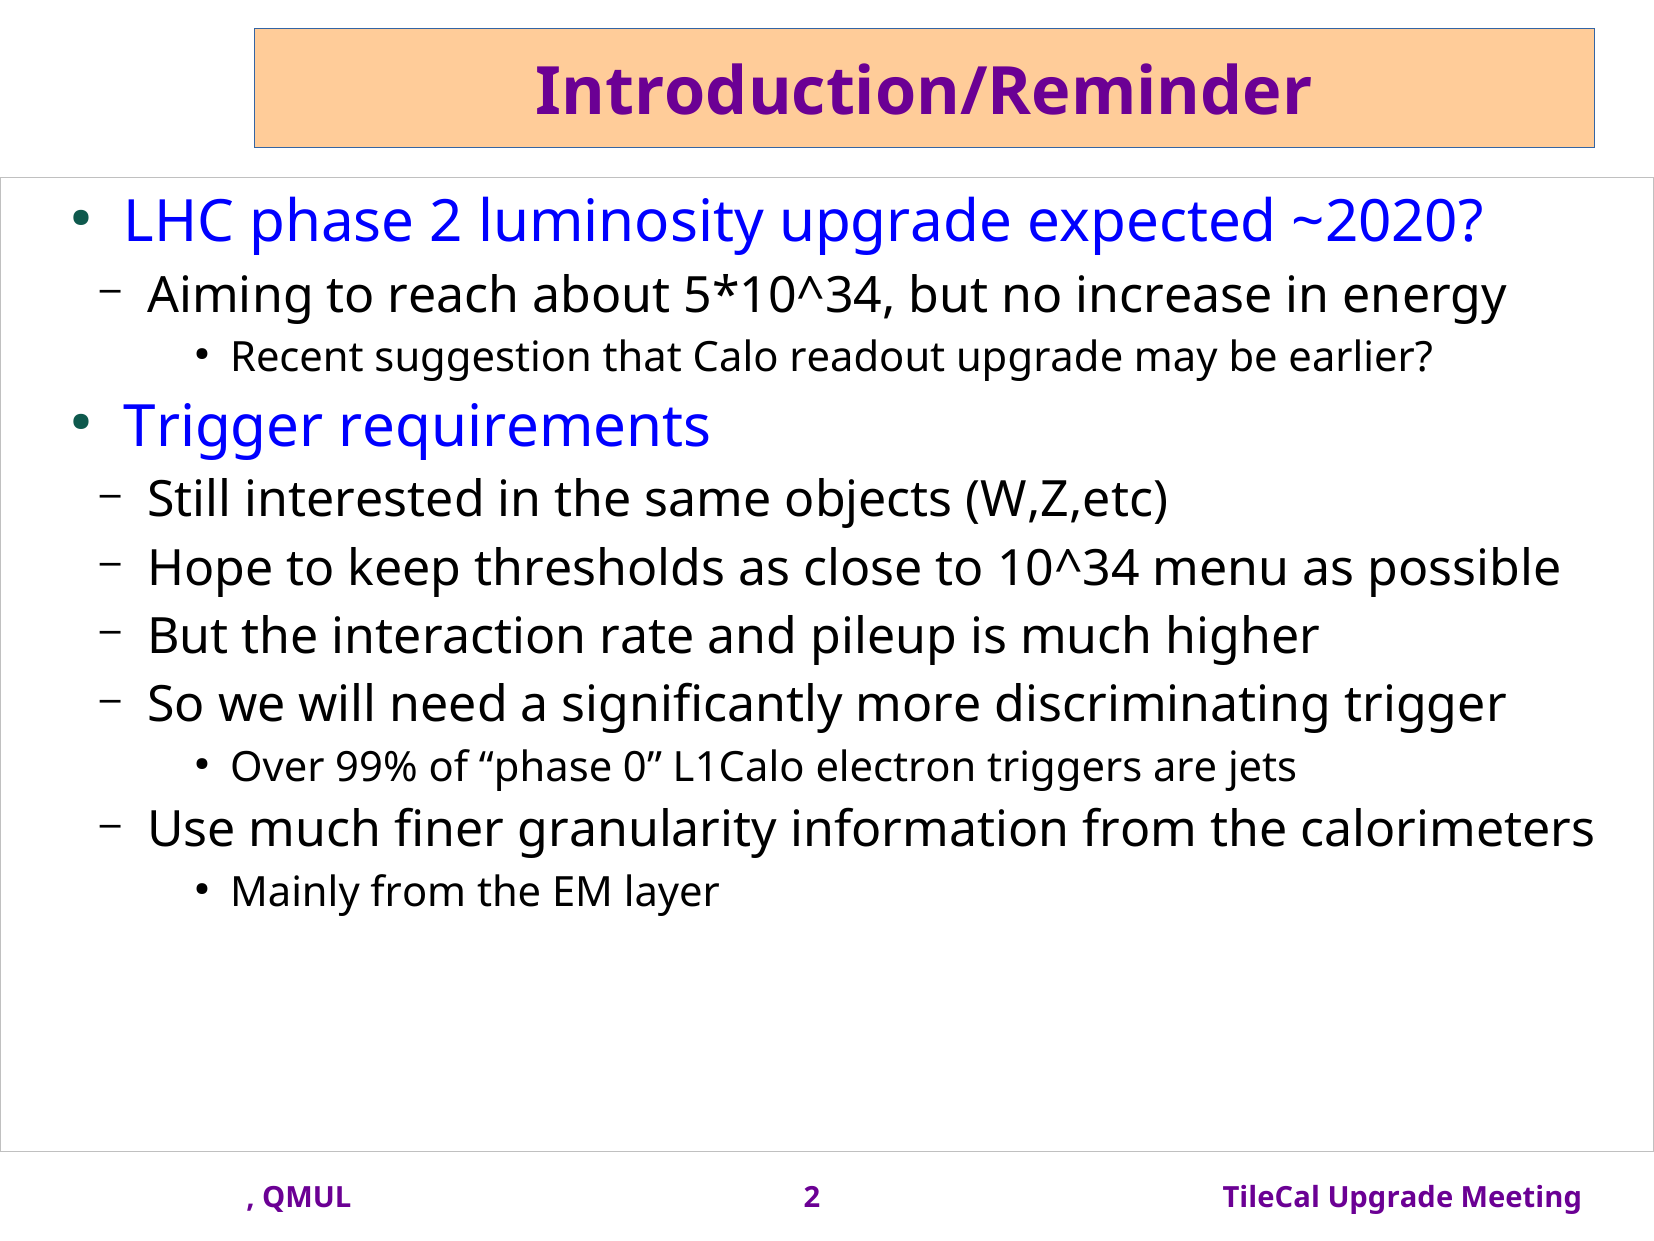

# Introduction/Reminder
LHC phase 2 luminosity upgrade expected ~2020?
Aiming to reach about 5*10^34, but no increase in energy
Recent suggestion that Calo readout upgrade may be earlier?
Trigger requirements
Still interested in the same objects (W,Z,etc)
Hope to keep thresholds as close to 10^34 menu as possible
But the interaction rate and pileup is much higher
So we will need a significantly more discriminating trigger
Over 99% of “phase 0” L1Calo electron triggers are jets
Use much finer granularity information from the calorimeters
Mainly from the EM layer